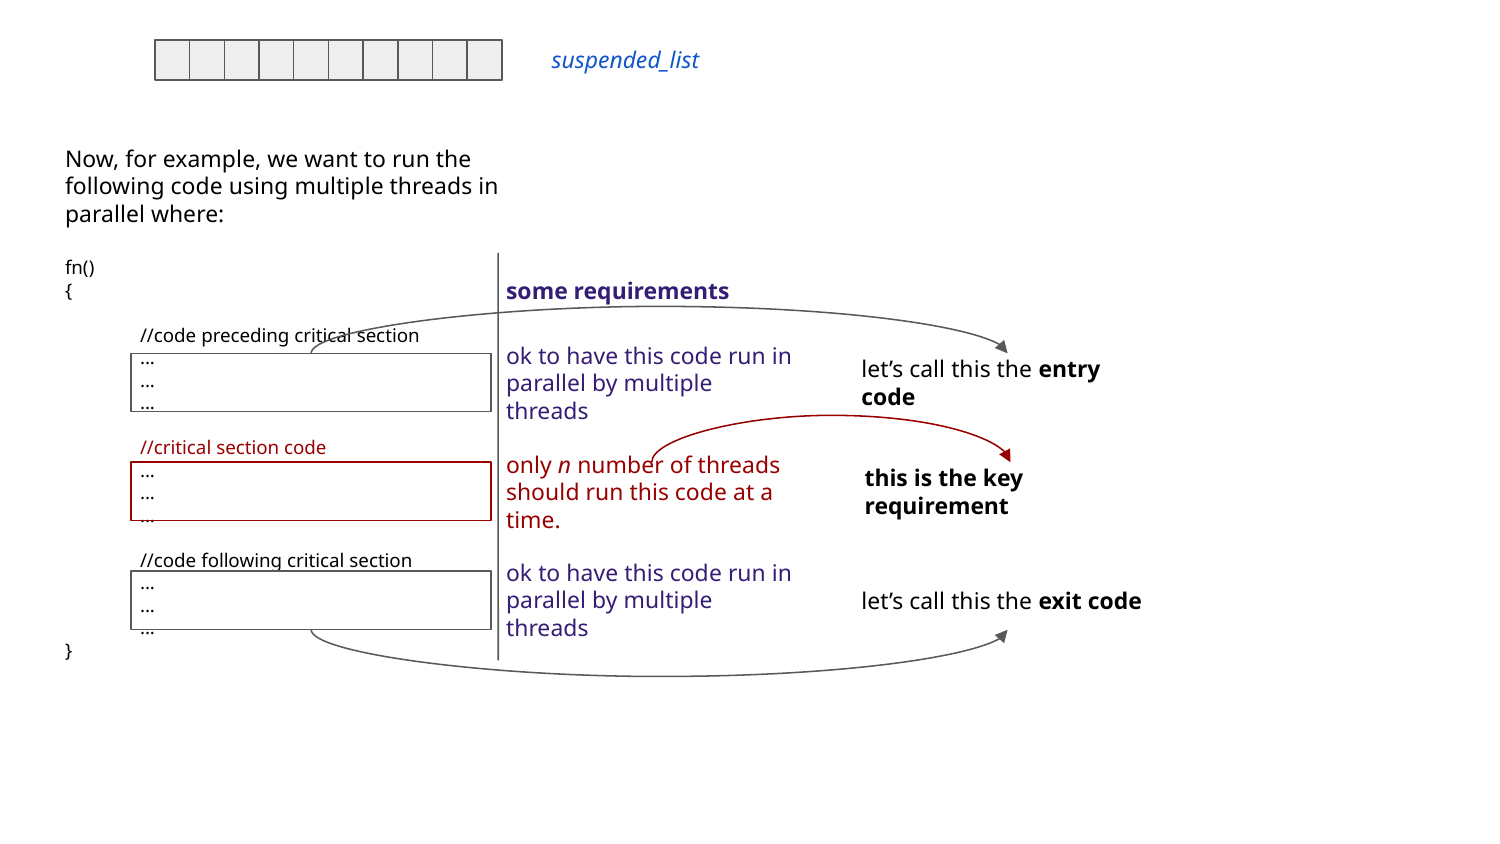

suspended_list
Now, for example, we want to run the following code using multiple threads in parallel where:
fn()
{
	//code preceding critical section
	...
	...
	...
	//critical section code
	...
	...
	...
	//code following critical section
	...
	...
	...
}
some requirements
ok to have this code run in parallel by multiple threads
let’s call this the entry code
only n number of threads should run this code at a time.
this is the key requirement
ok to have this code run in parallel by multiple threads
let’s call this the exit code